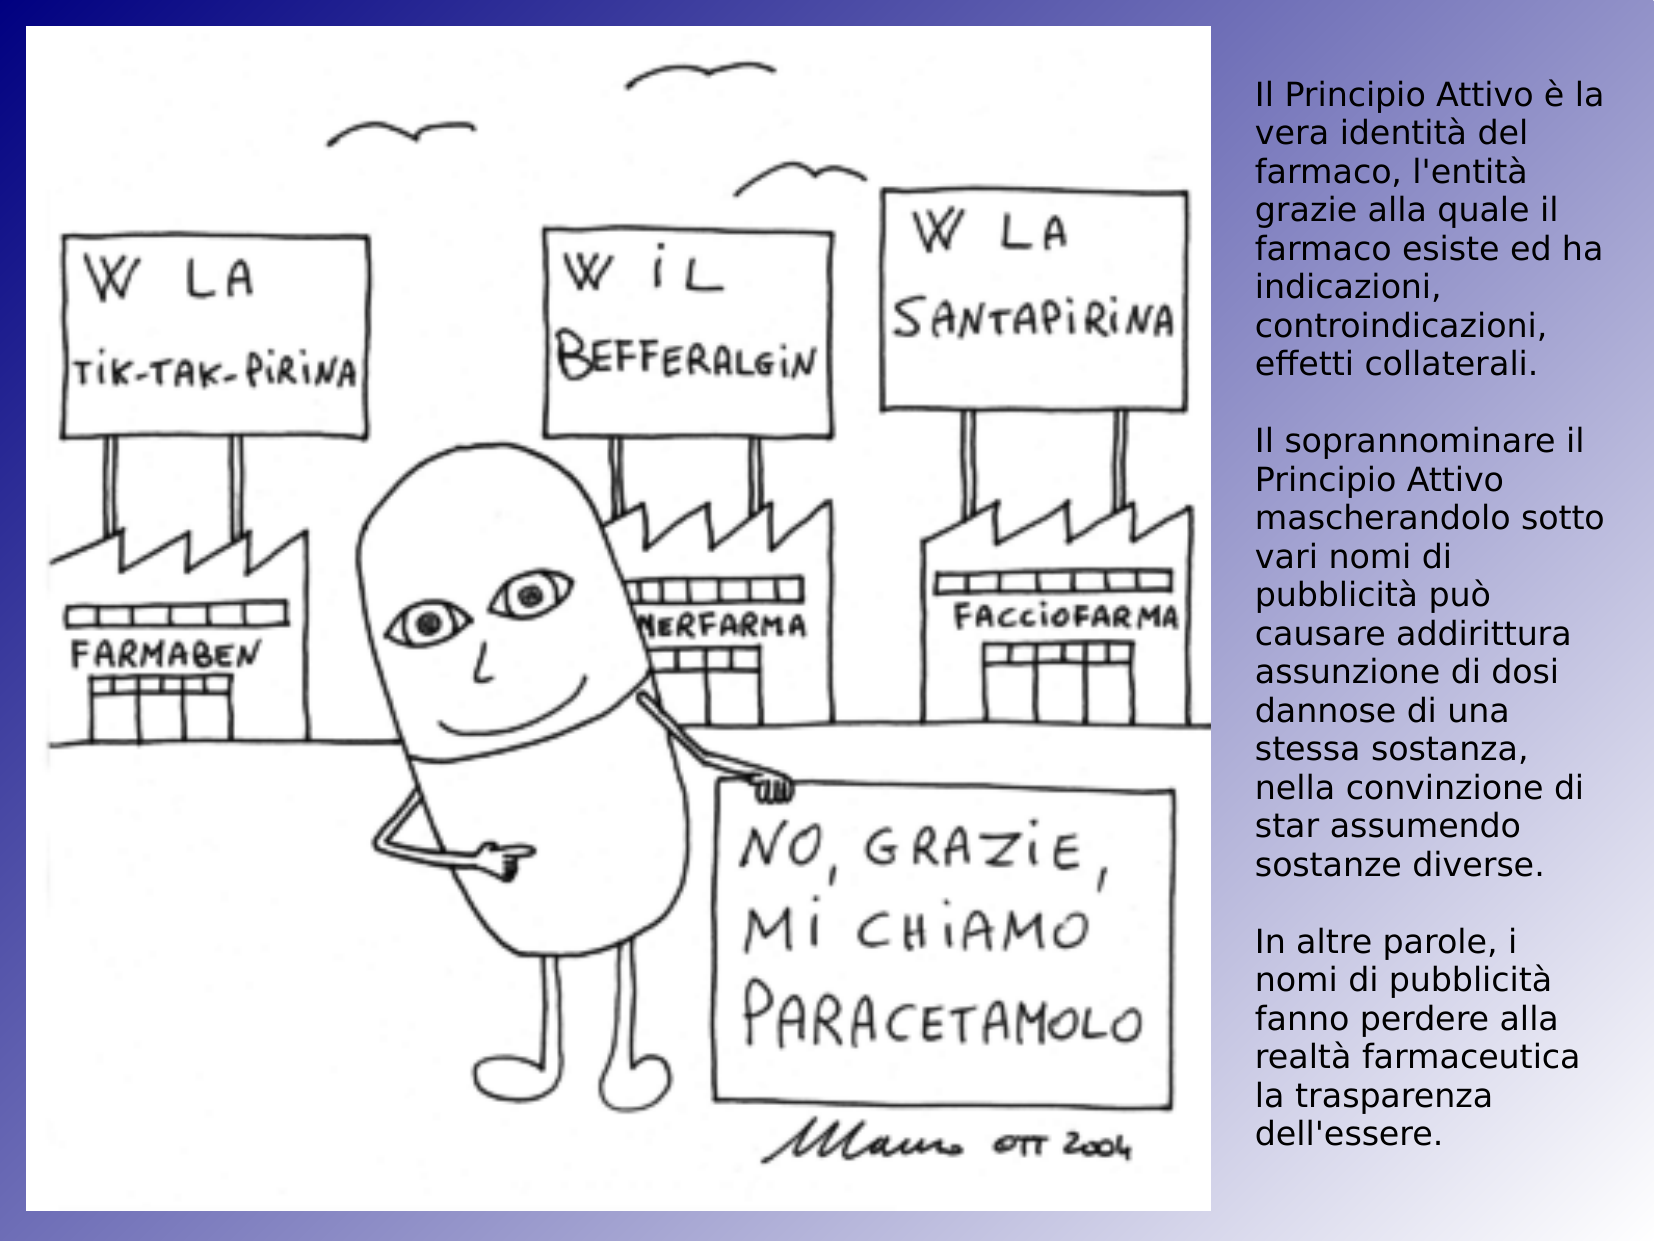

Il Principio Attivo è la vera identità del farmaco, l'entità grazie alla quale il farmaco esiste ed ha indicazioni, controindicazioni, effetti collaterali.
Il soprannominare il Principio Attivo mascherandolo sotto vari nomi di pubblicità può causare addirittura assunzione di dosi dannose di una stessa sostanza, nella convinzione di star assumendo sostanze diverse.
In altre parole, i nomi di pubblicità fanno perdere alla realtà farmaceutica la trasparenza dell'essere.